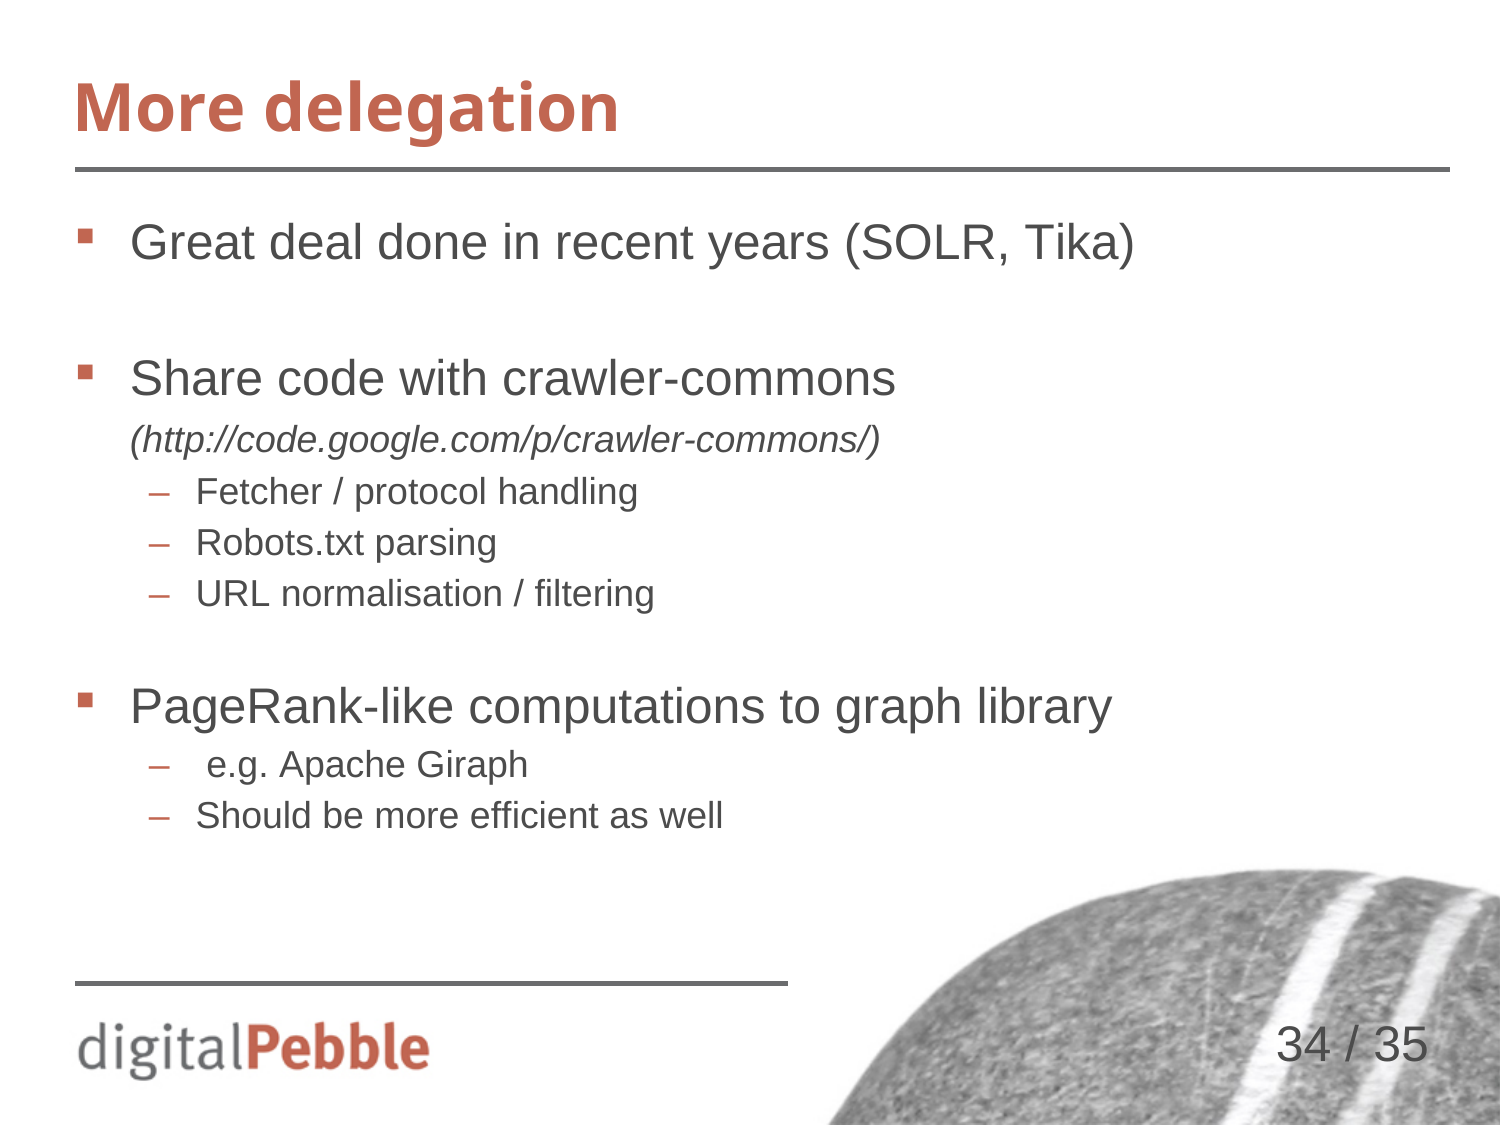

# More delegation
Great deal done in recent years (SOLR, Tika)
Share code with crawler-commons
(http://code.google.com/p/crawler-commons/)
Fetcher / protocol handling
Robots.txt parsing
URL normalisation / filtering
PageRank-like computations to graph library
 e.g. Apache Giraph
Should be more efficient as well